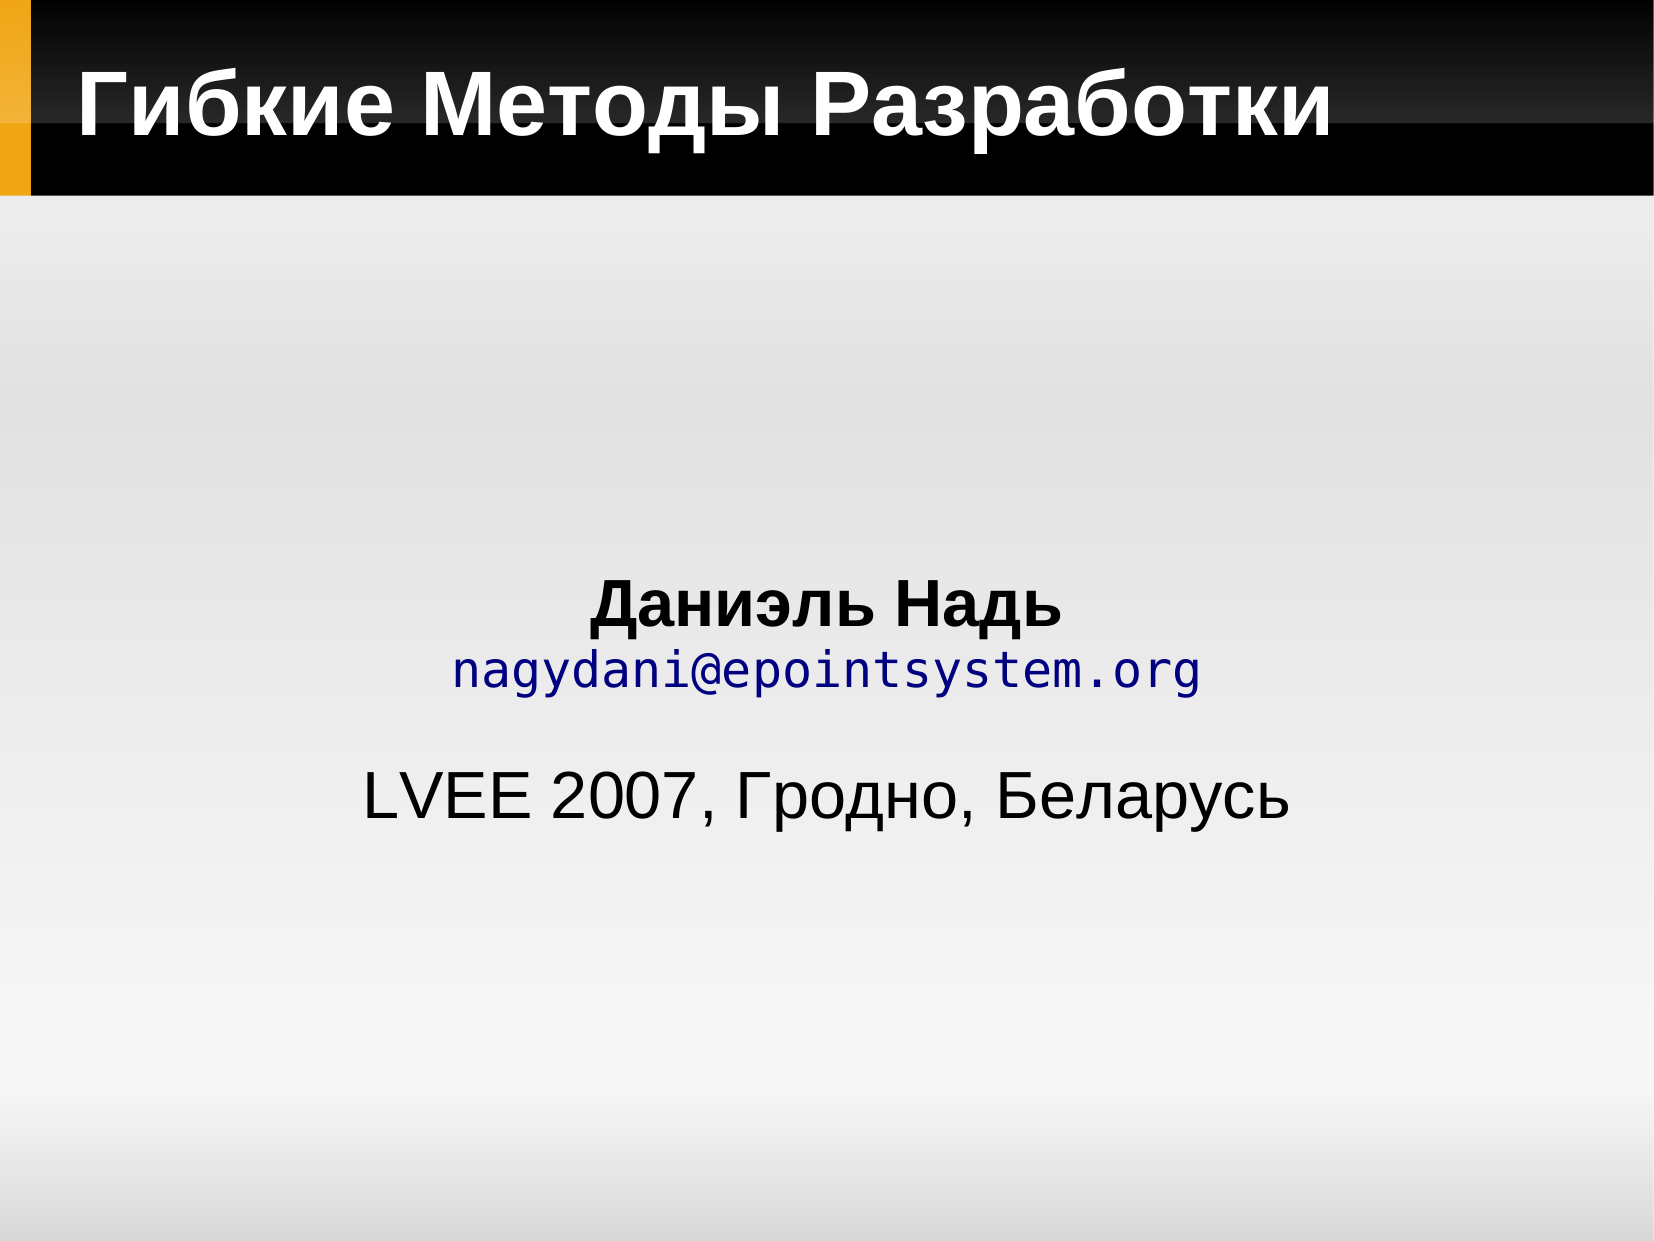

# Гибкие Методы Разработки
Даниэль Надь
nagydani@epointsystem.org
LVEE 2007, Гродно, Беларусь